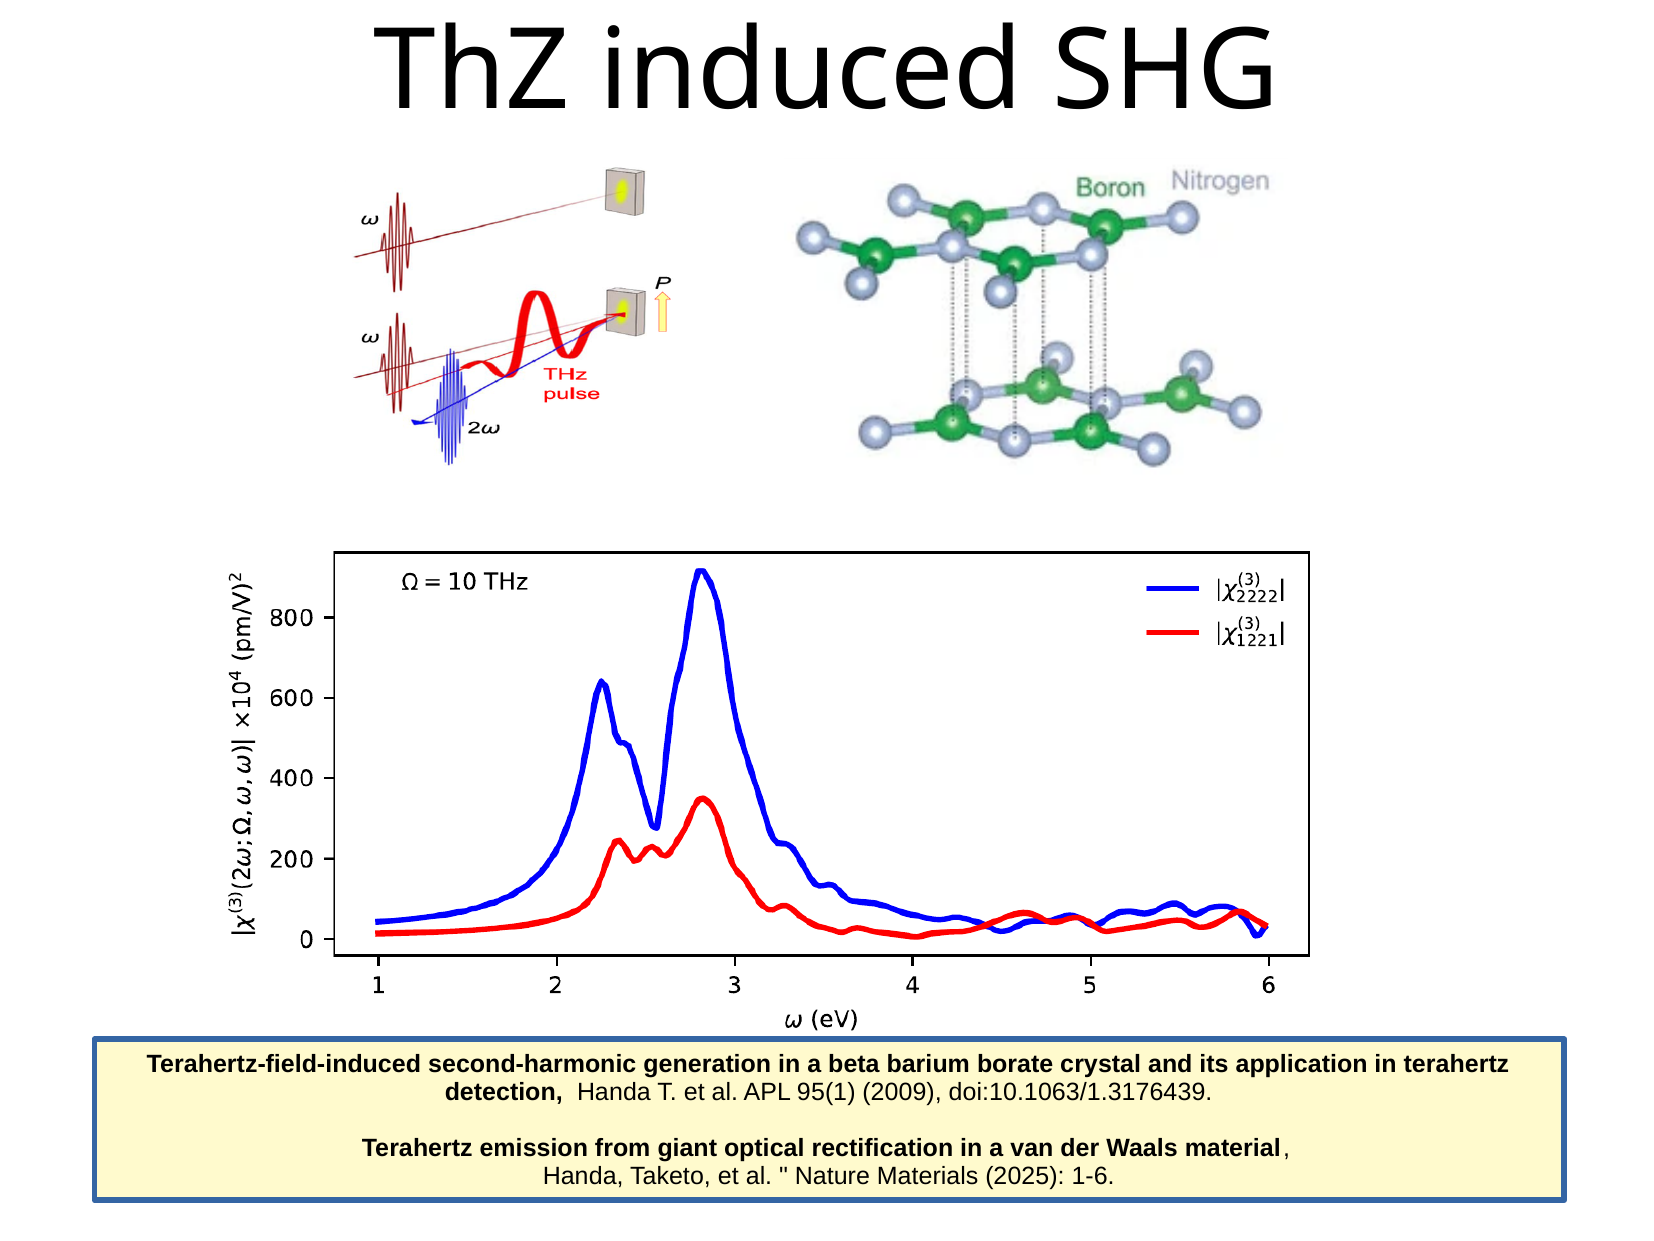

# ThZ induced SHG
Terahertz-field-induced second-harmonic generation in a beta barium borate crystal and its application in terahertz detection, Handa T. et al. APL 95(1) (2009), doi:10.1063/1.3176439.
Terahertz emission from giant optical rectification in a van der Waals material,
Handa, Taketo, et al. " Nature Materials (2025): 1-6.